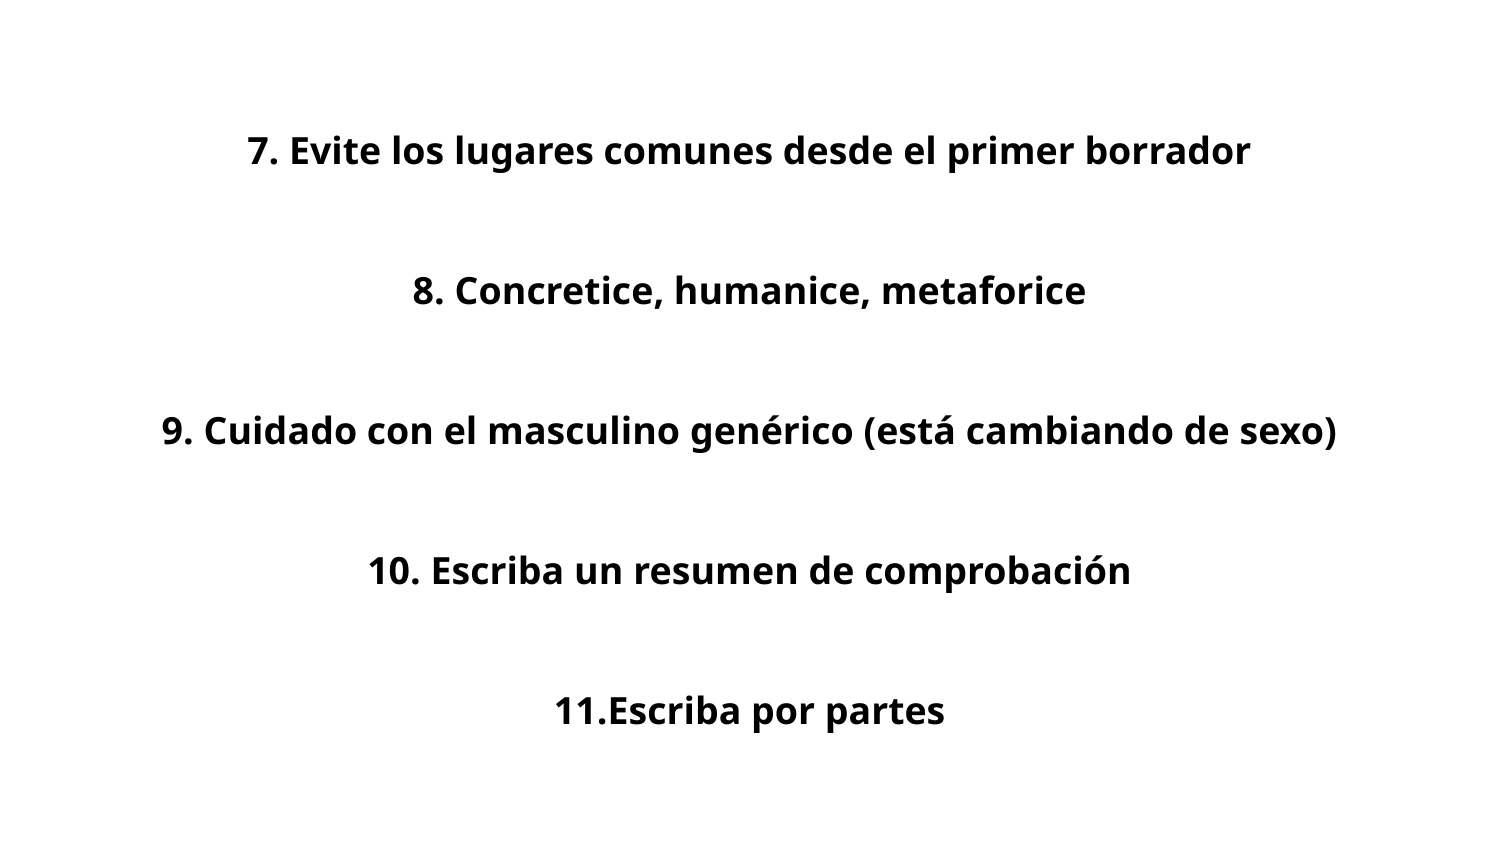

# 7. Evite los lugares comunes desde el primer borrador
8. Concretice, humanice, metaforice
9. Cuidado con el masculino genérico (está cambiando de sexo)
10. Escriba un resumen de comprobación
11.Escriba por partes